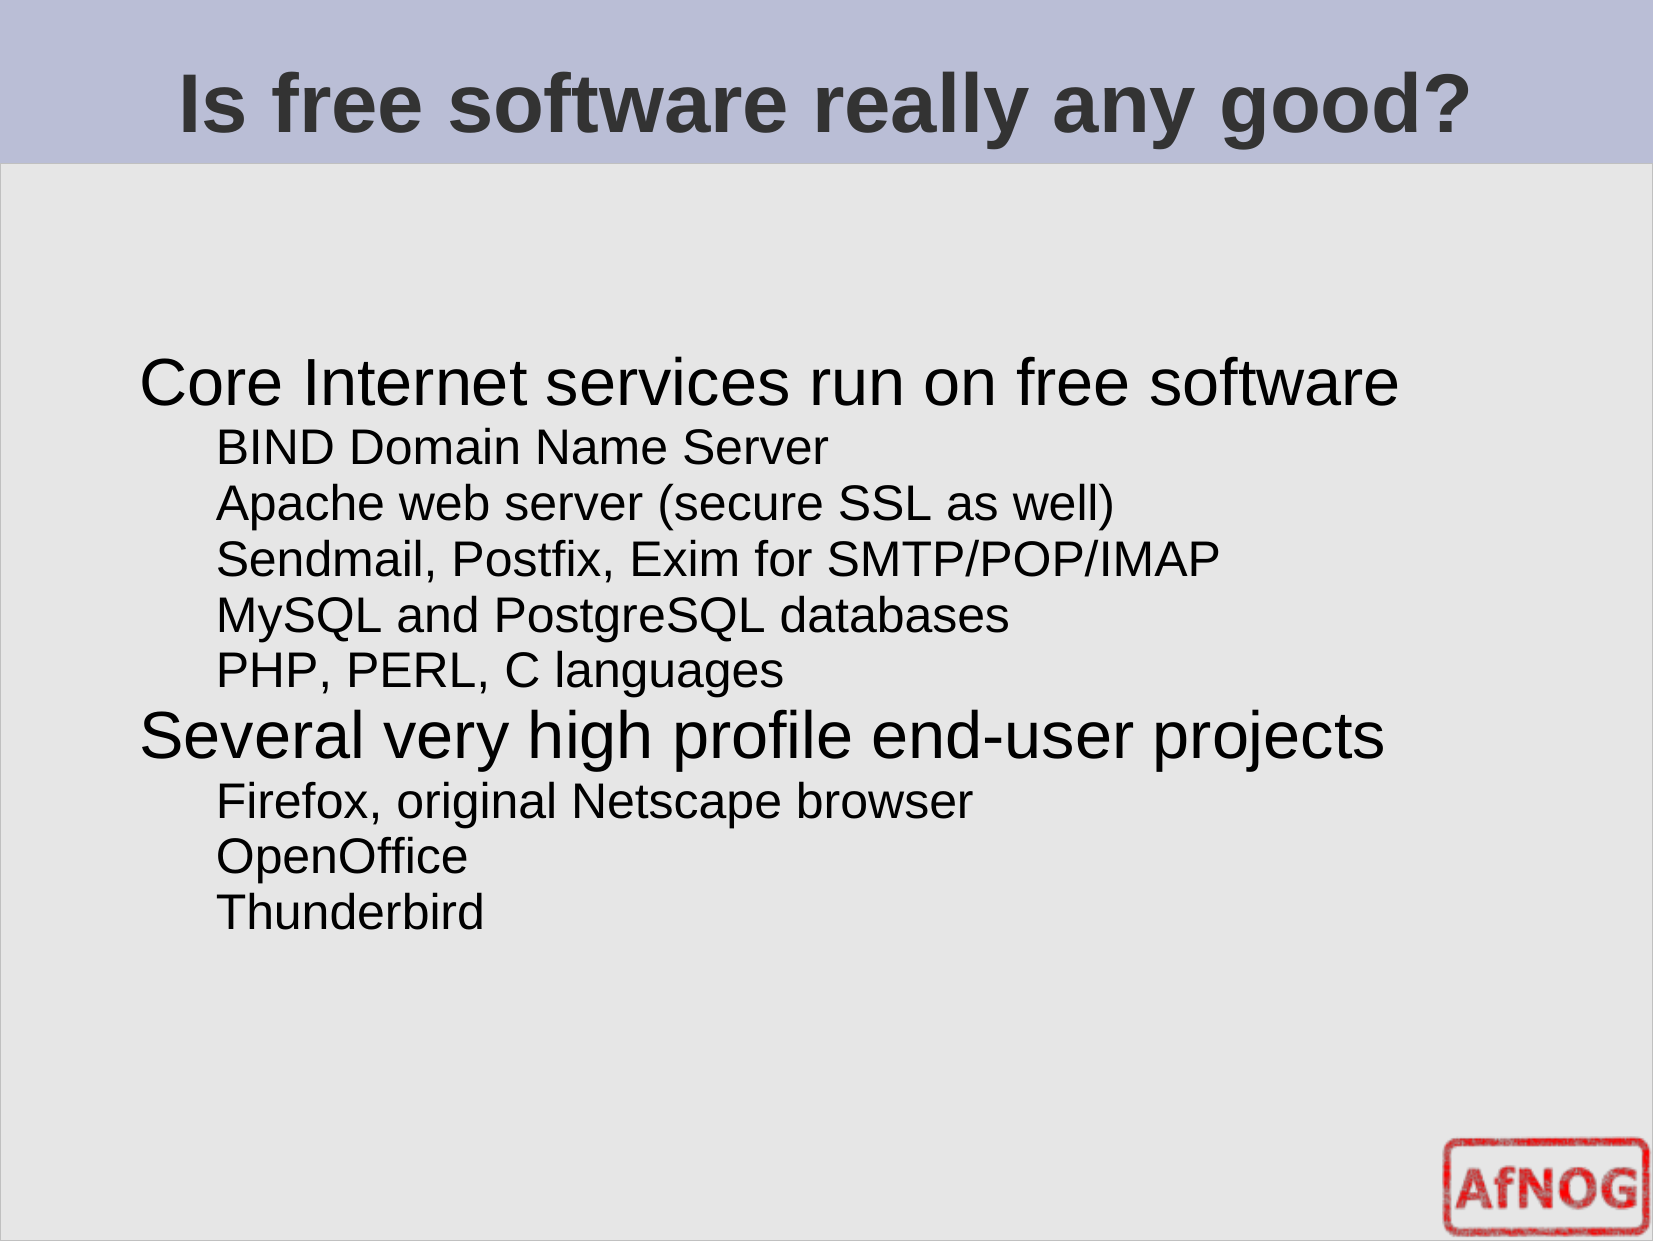

# Is free software really any good?
Core Internet services run on free software
BIND Domain Name Server
Apache web server (secure SSL as well)
Sendmail, Postfix, Exim for SMTP/POP/IMAP
MySQL and PostgreSQL databases
PHP, PERL, C languages
Several very high profile end-user projects
Firefox, original Netscape browser
OpenOffice
Thunderbird